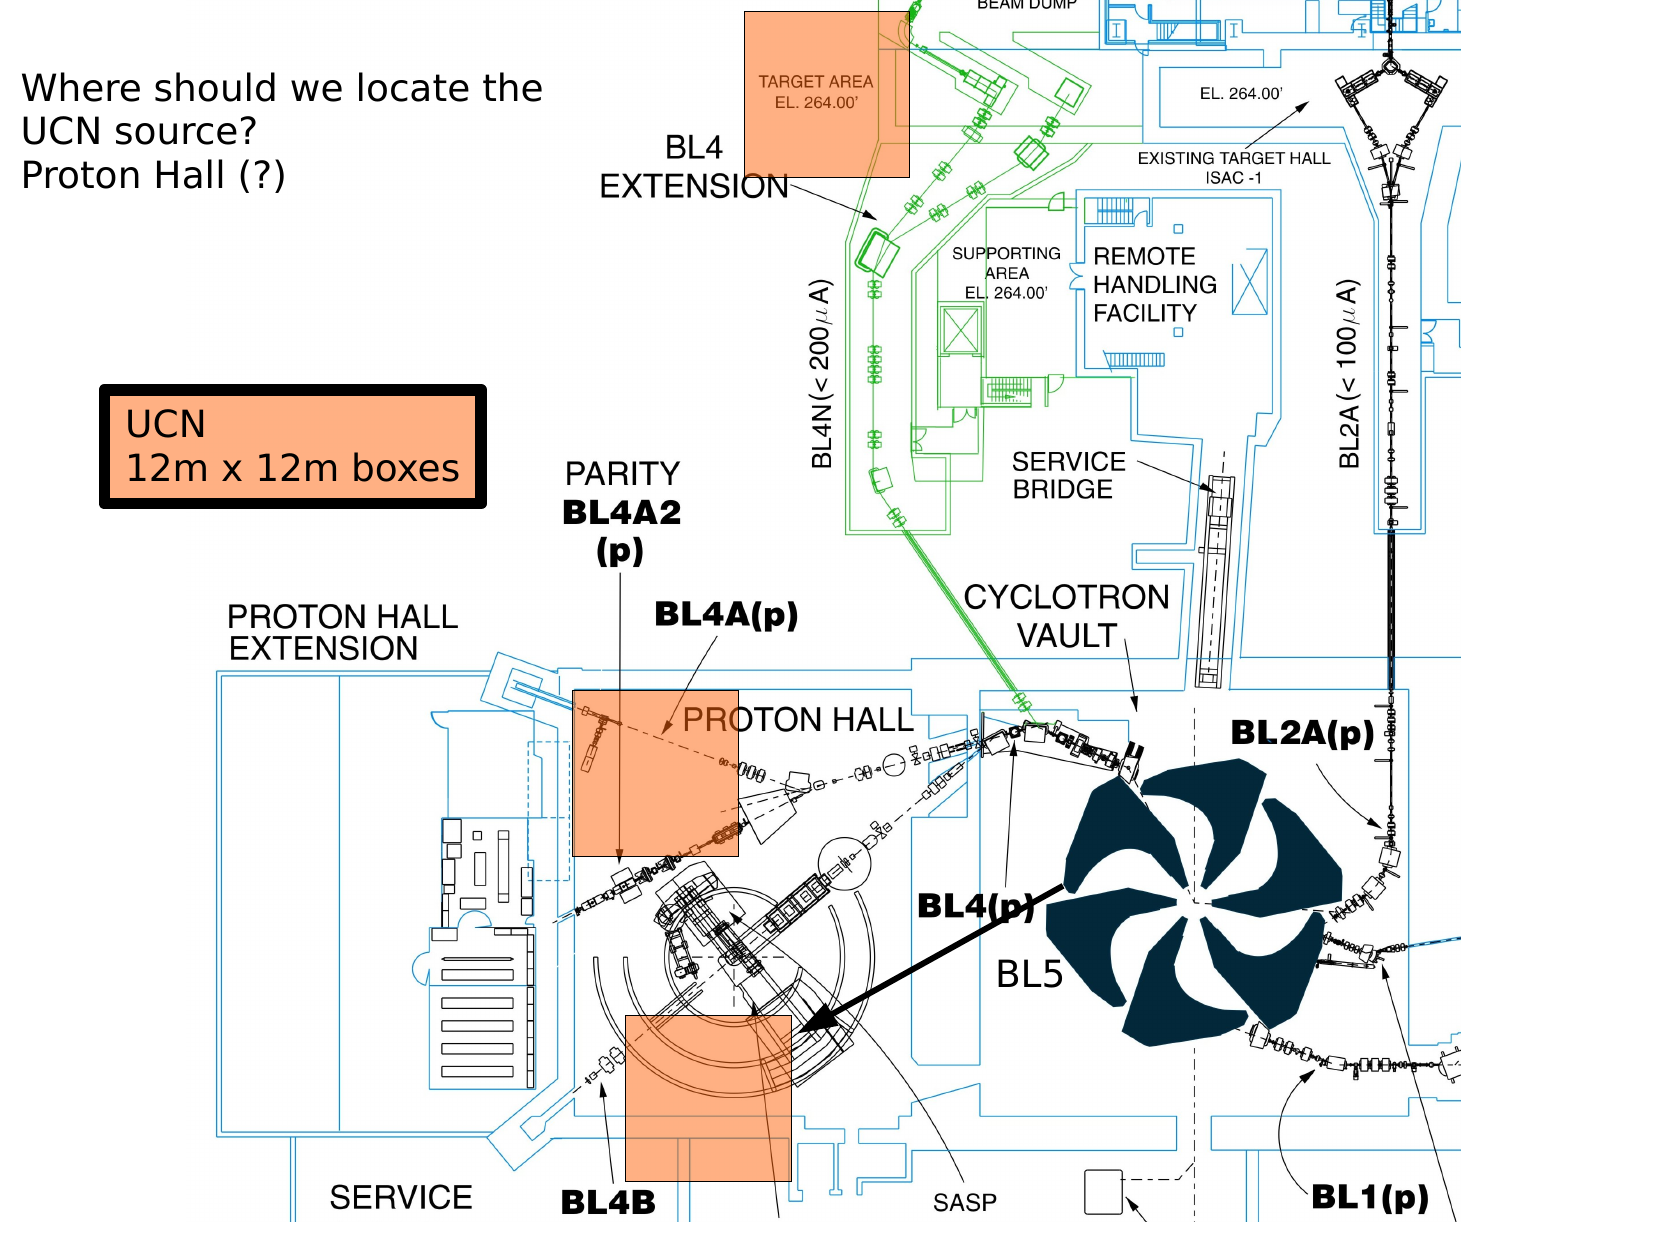

Where should we locate the UCN source?
Proton Hall (?)
UCN
12m x 12m boxes
BL5